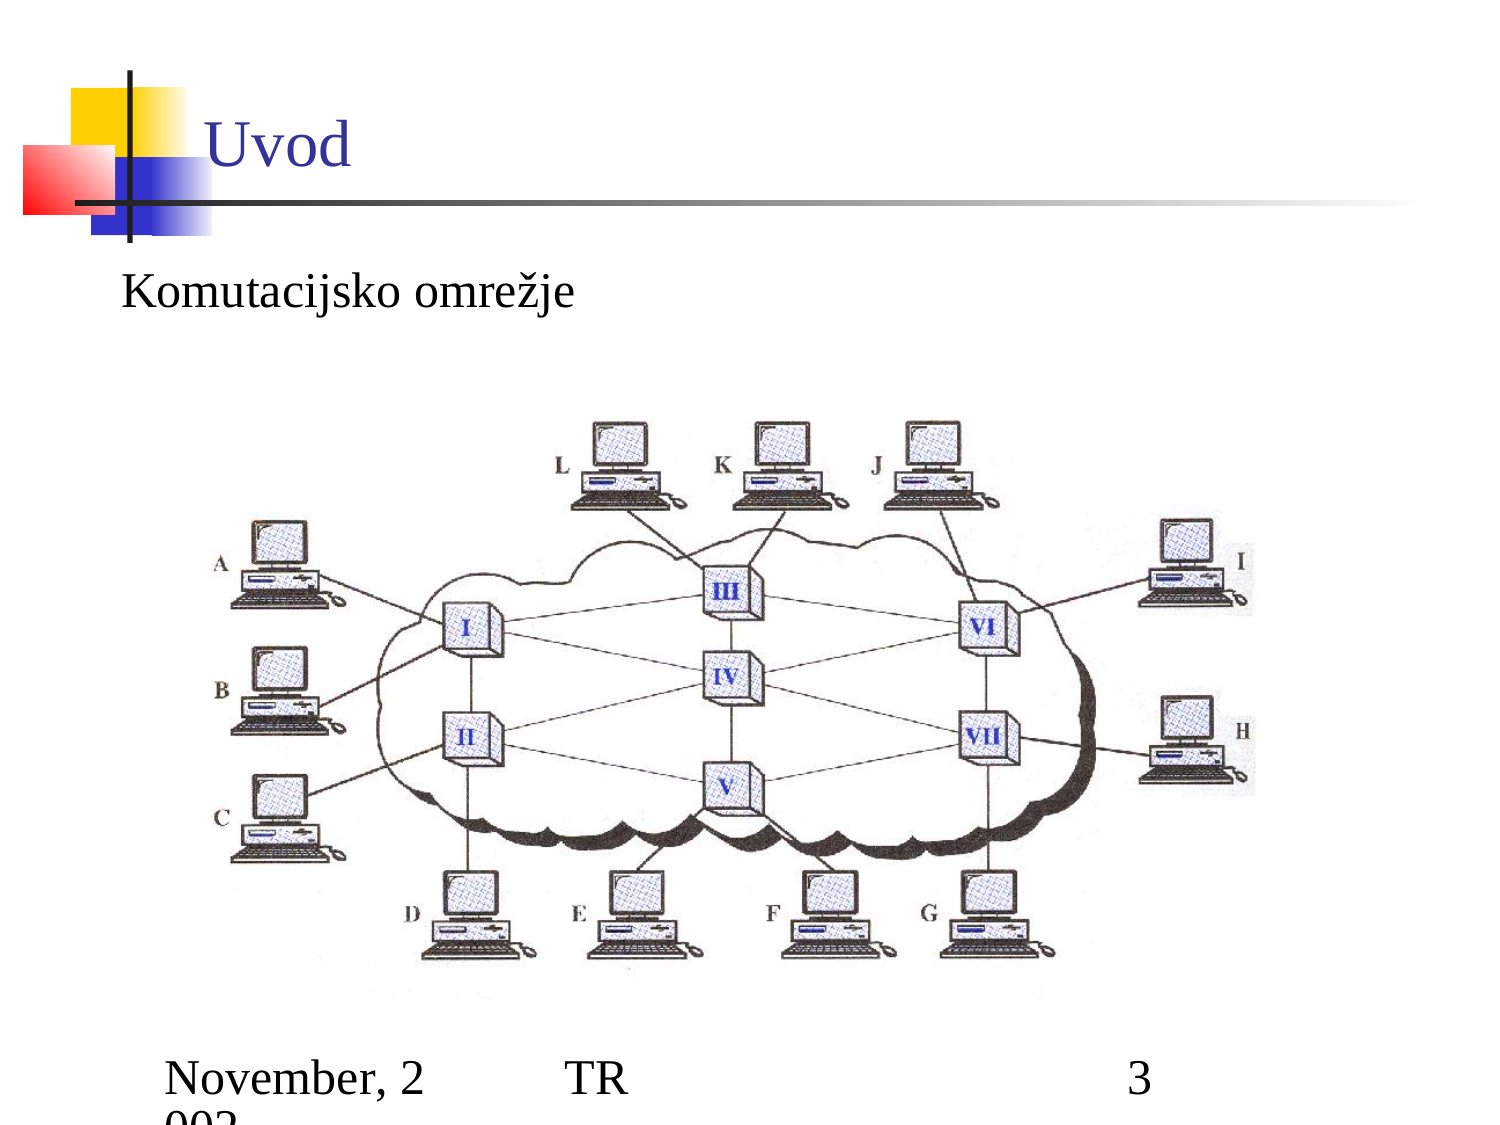

# Uvod
	Komutacijsko omrežje
November, 2002
TR
3